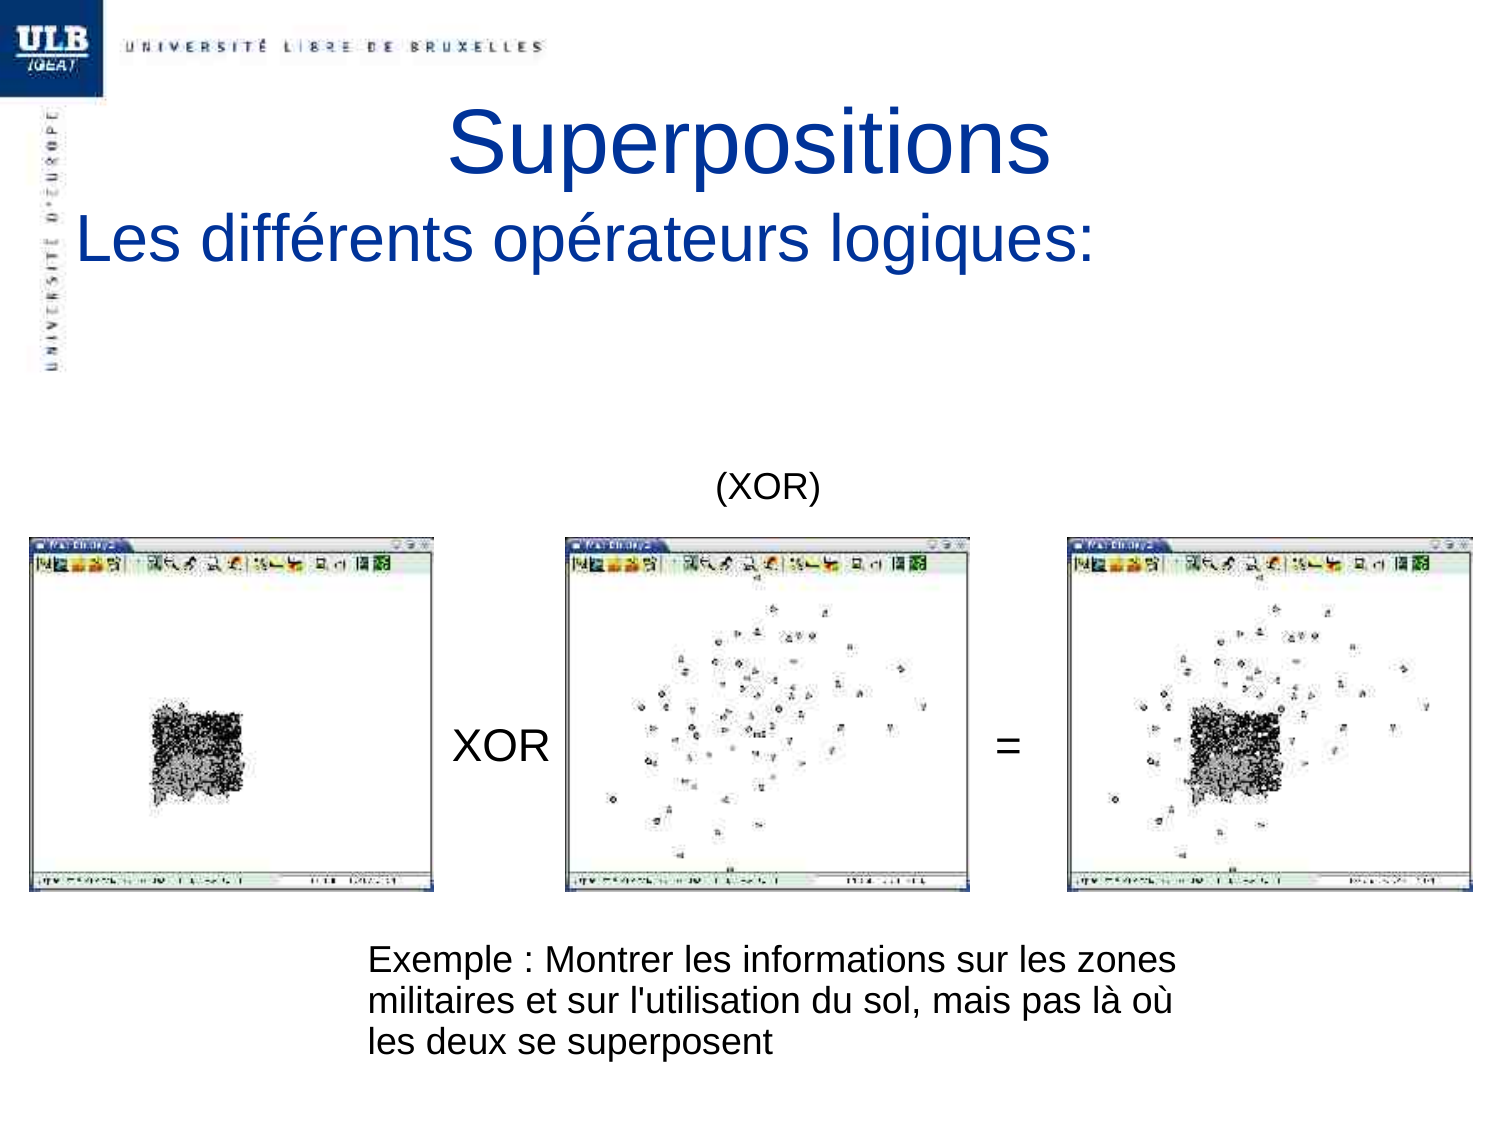

Superpositions
Les différents opérateurs logiques:
(XOR)‏
XOR
=
Exemple : Montrer les informations sur les zones
militaires et sur l'utilisation du sol, mais pas là où
les deux se superposent